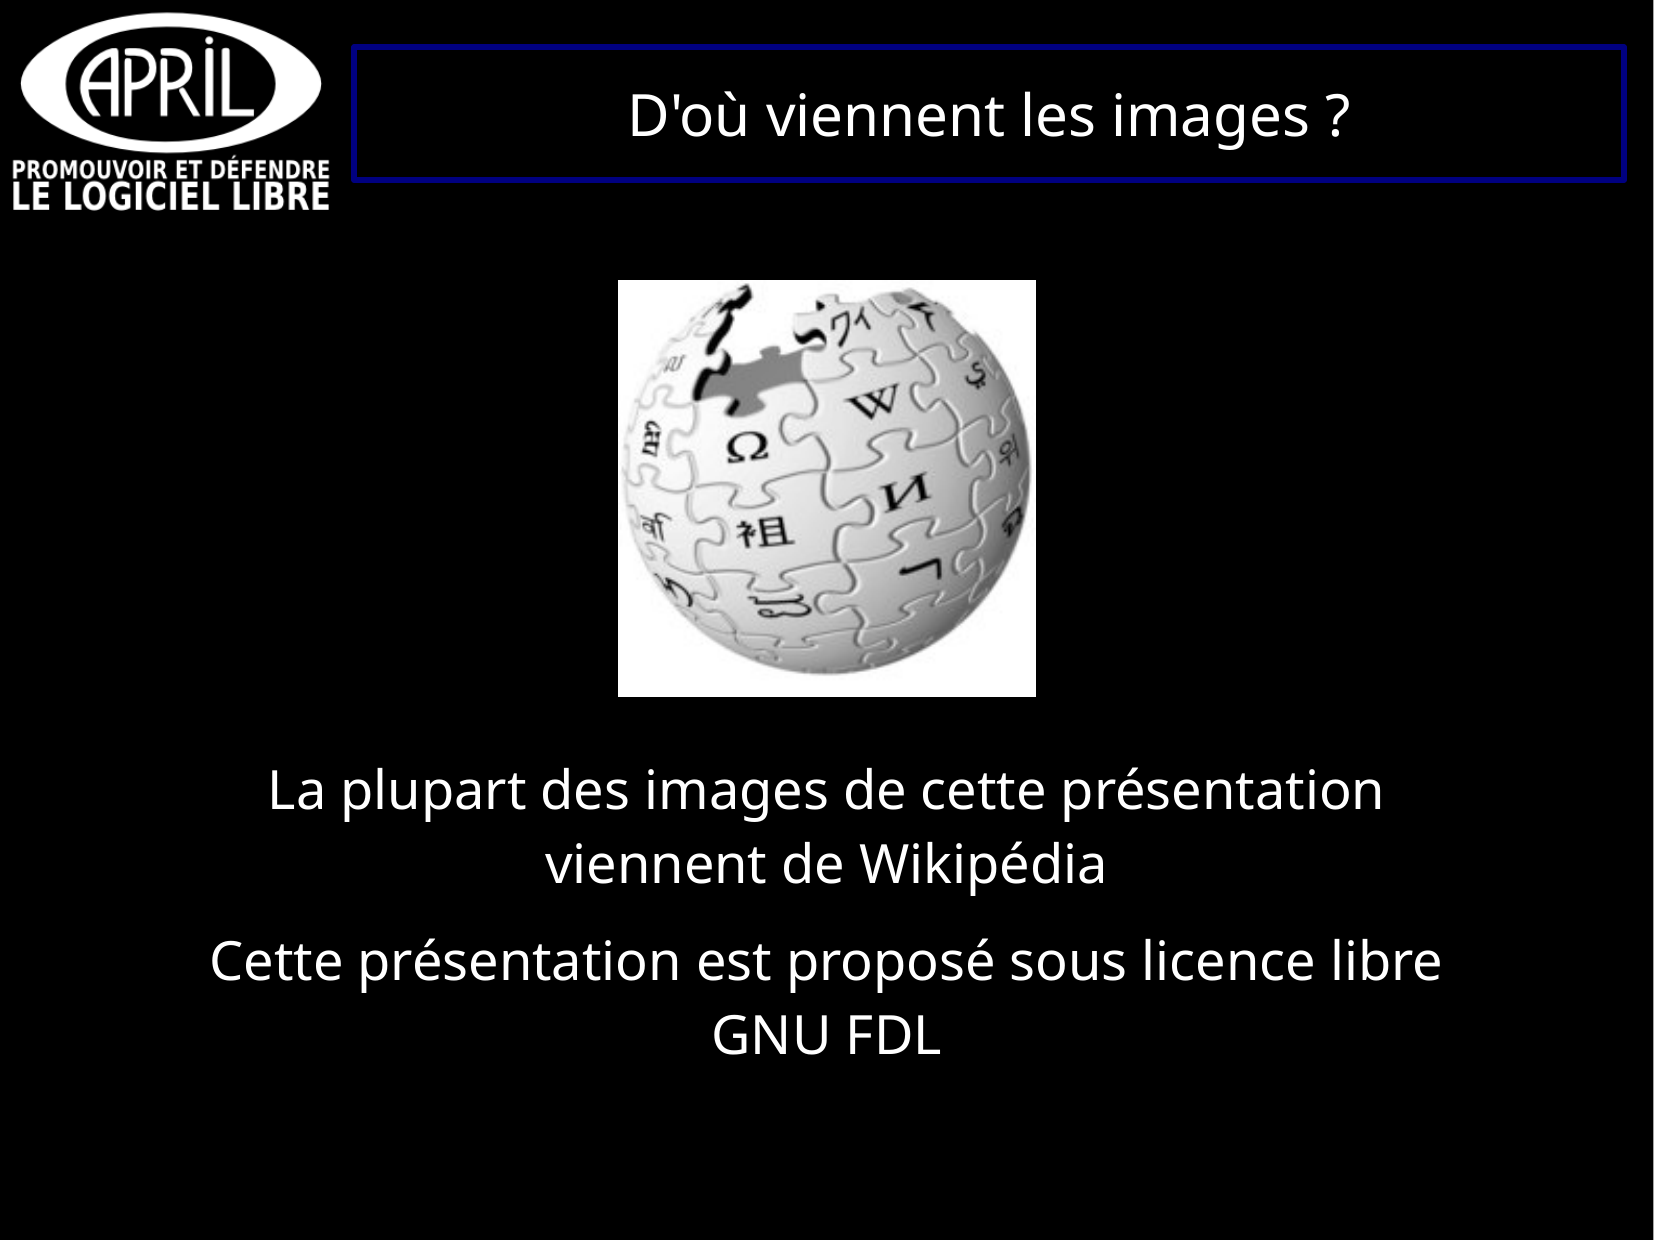

# D'où viennent les images ?
La plupart des images de cette présentation viennent de Wikipédia
Cette présentation est proposé sous licence libre GNU FDL